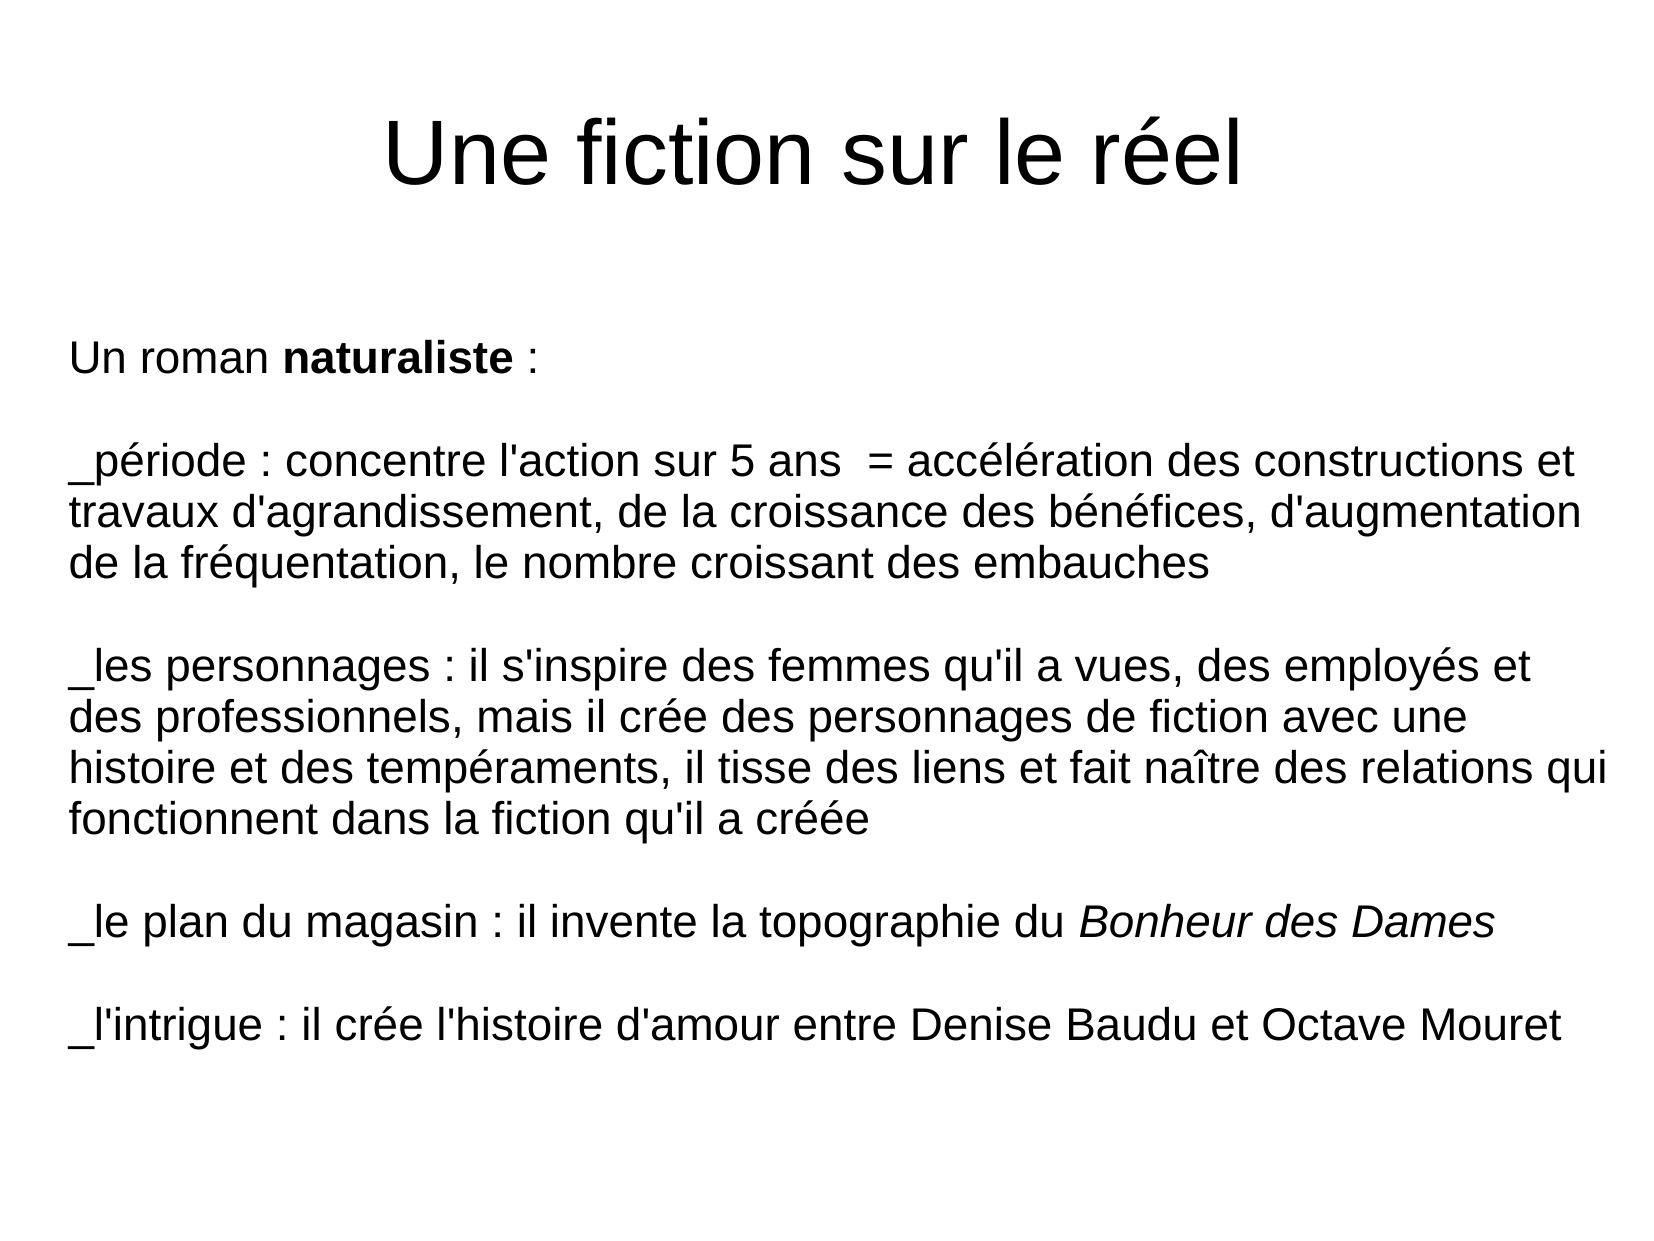

# Une fiction sur le réel
Un roman naturaliste :
_période : concentre l'action sur 5 ans = accélération des constructions et travaux d'agrandissement, de la croissance des bénéfices, d'augmentation de la fréquentation, le nombre croissant des embauches
_les personnages : il s'inspire des femmes qu'il a vues, des employés et des professionnels, mais il crée des personnages de fiction avec une histoire et des tempéraments, il tisse des liens et fait naître des relations qui fonctionnent dans la fiction qu'il a créée
_le plan du magasin : il invente la topographie du Bonheur des Dames
_l'intrigue : il crée l'histoire d'amour entre Denise Baudu et Octave Mouret